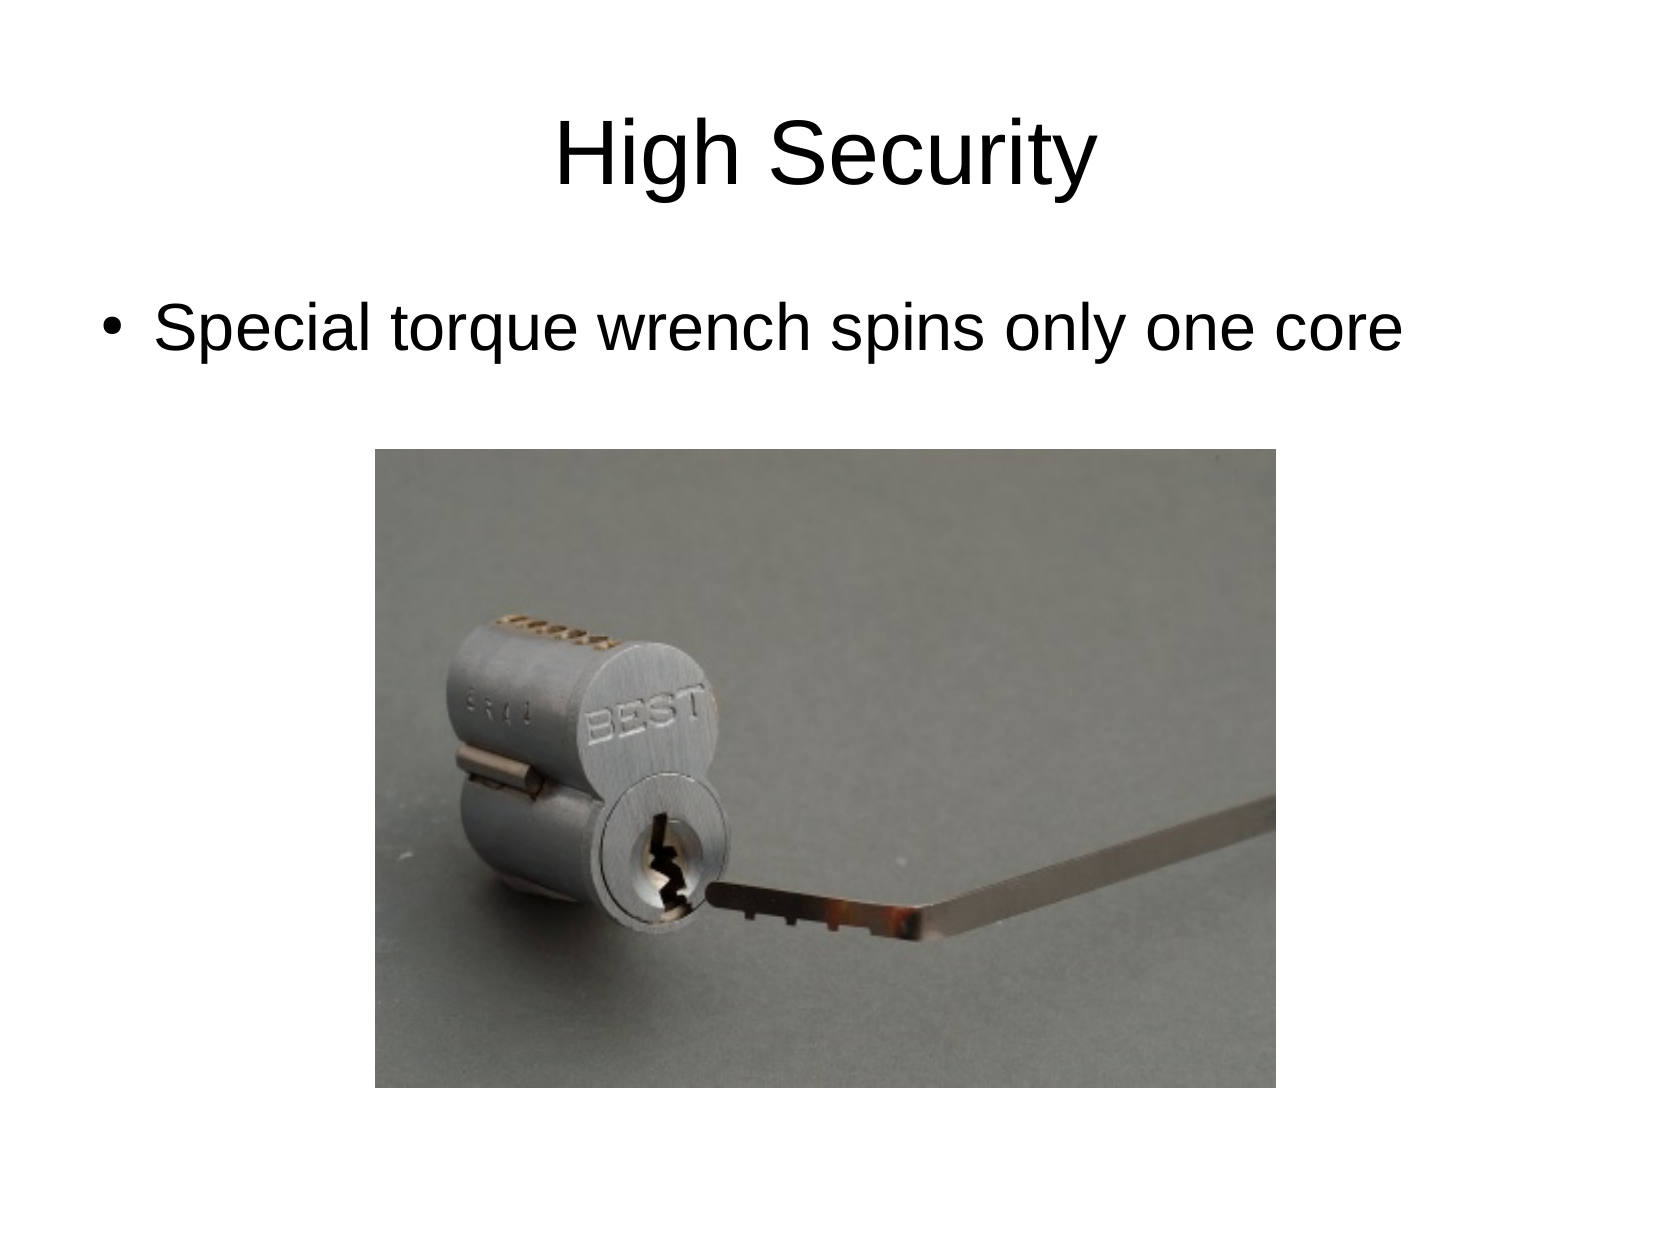

# High Security
Special torque wrench spins only one core